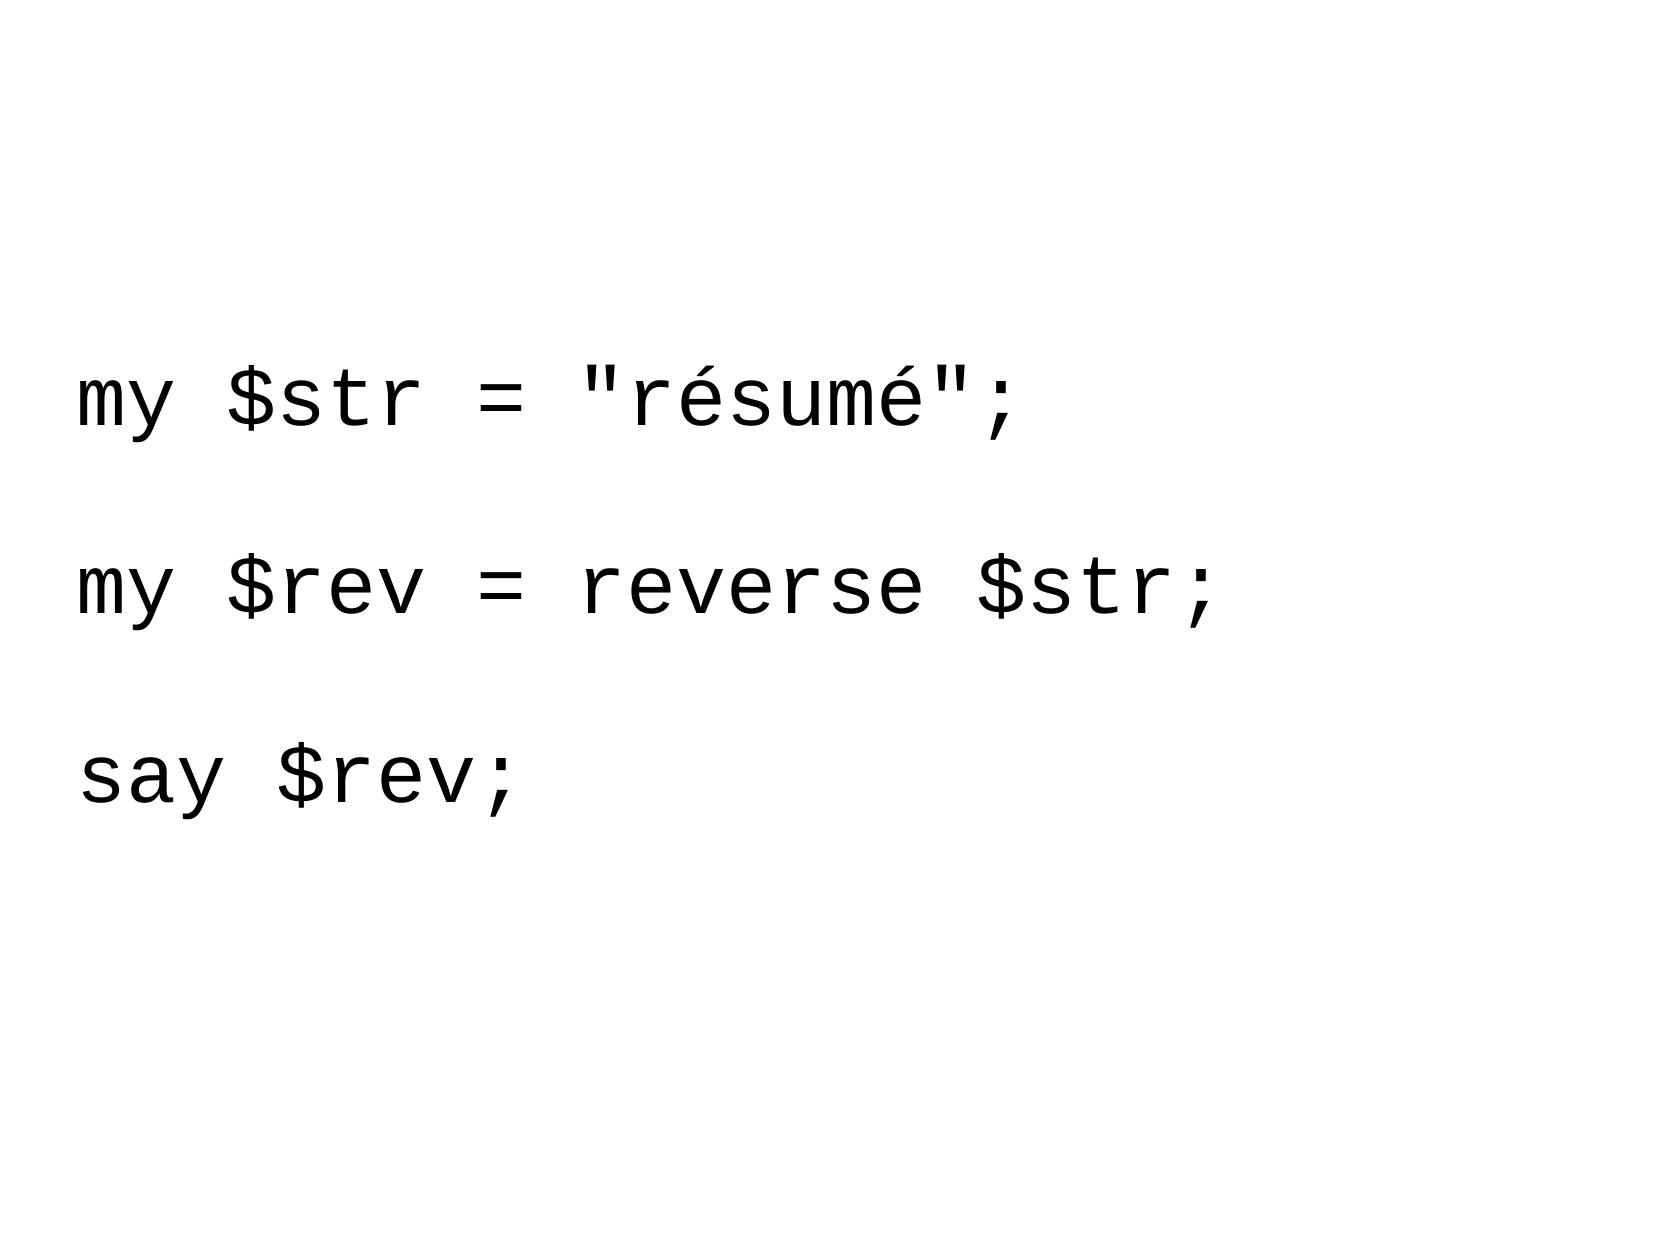

# my $str = "résumé"; my $rev = reverse $str; say $rev;